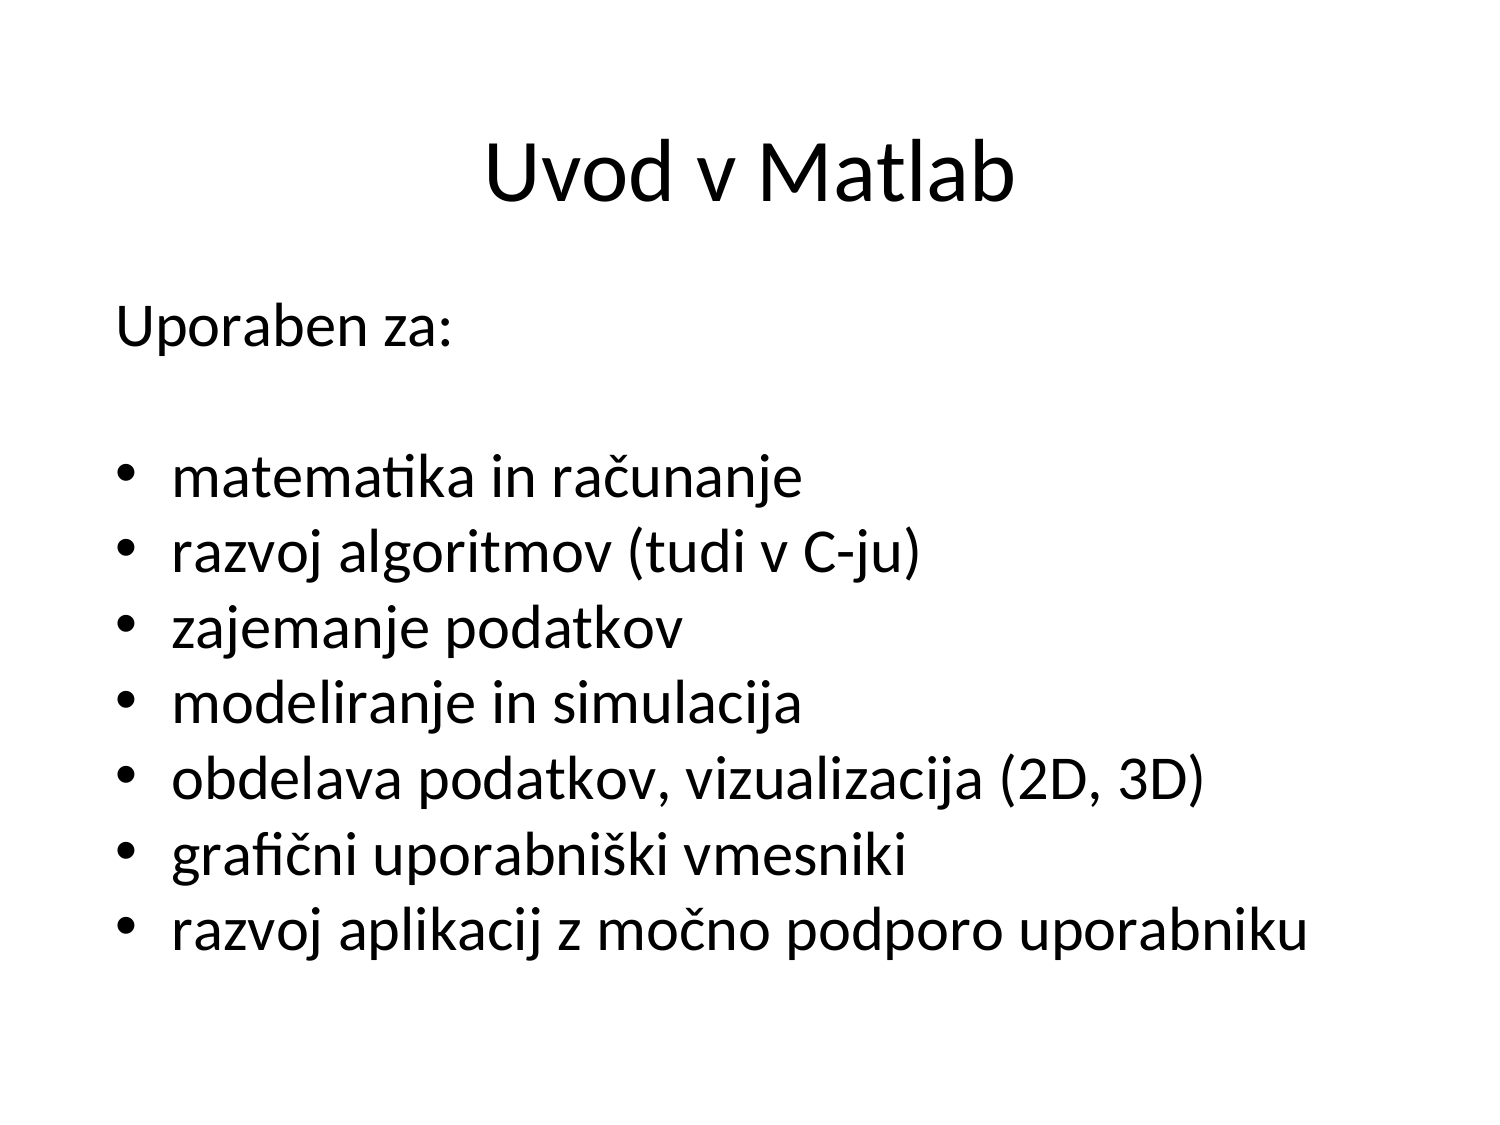

# Uvod v Matlab
Uporaben za:
matematika in računanje
razvoj algoritmov (tudi v C-ju)
zajemanje podatkov
modeliranje in simulacija
obdelava podatkov, vizualizacija (2D, 3D)
grafični uporabniški vmesniki
razvoj aplikacij z močno podporo uporabniku